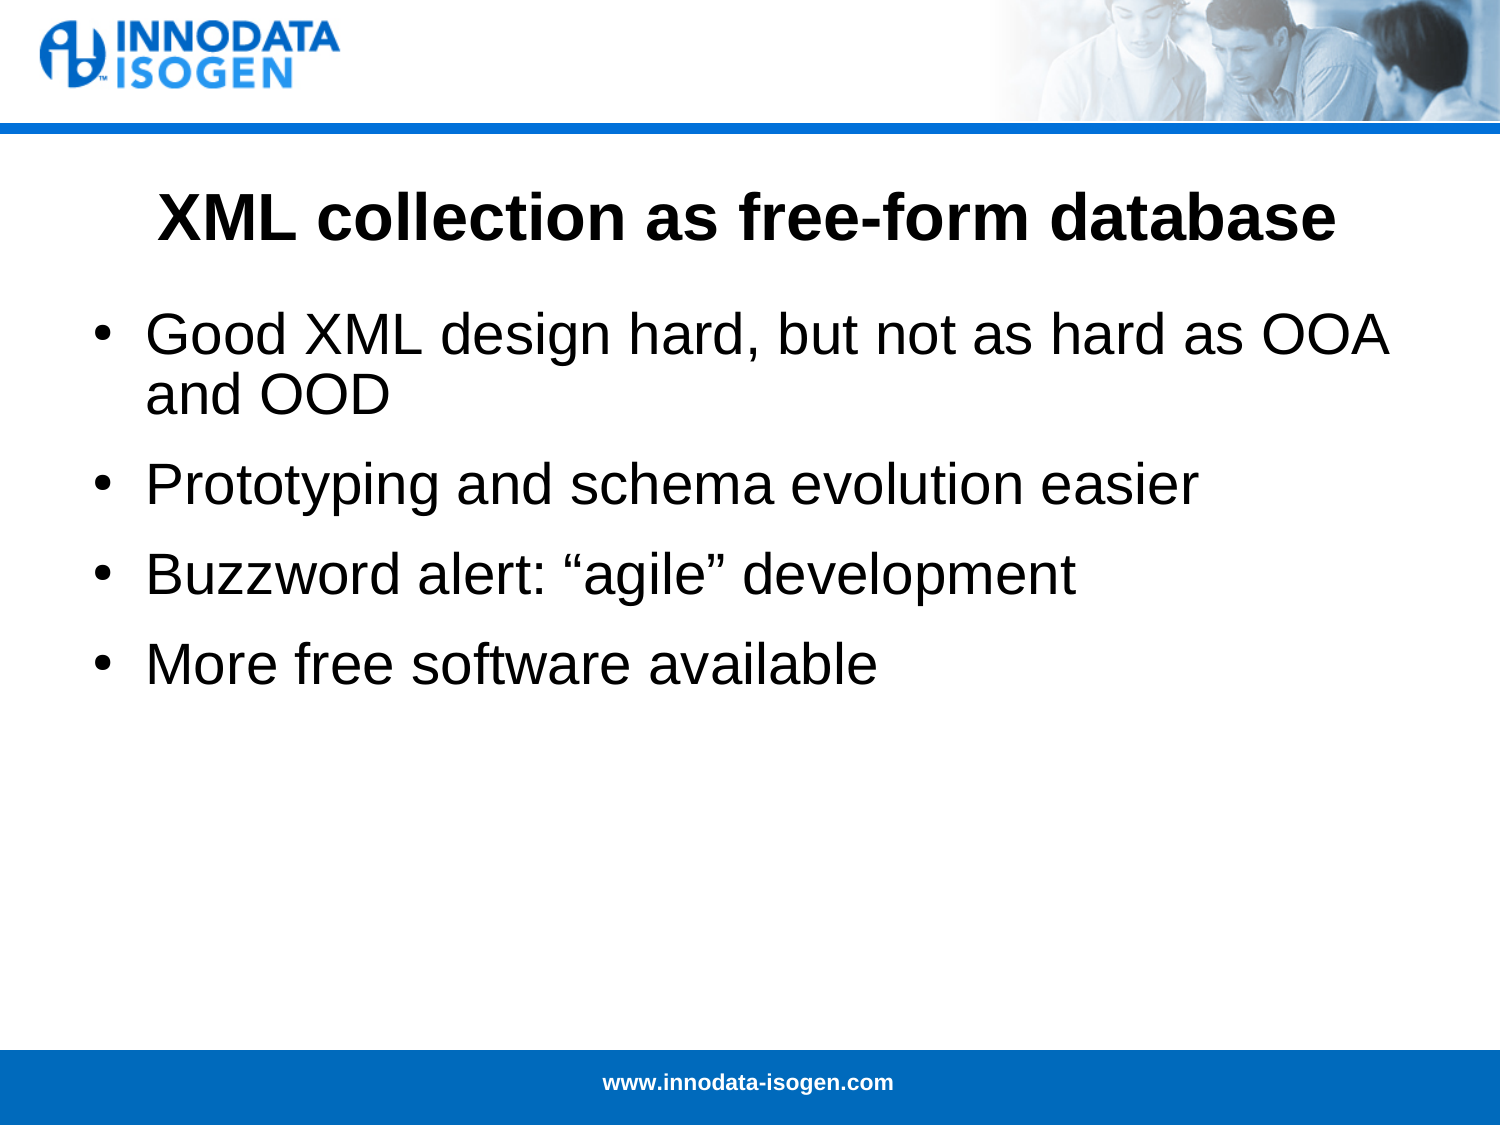

# XML collection as free-form database
Good XML design hard, but not as hard as OOA and OOD
Prototyping and schema evolution easier
Buzzword alert: “agile” development
More free software available